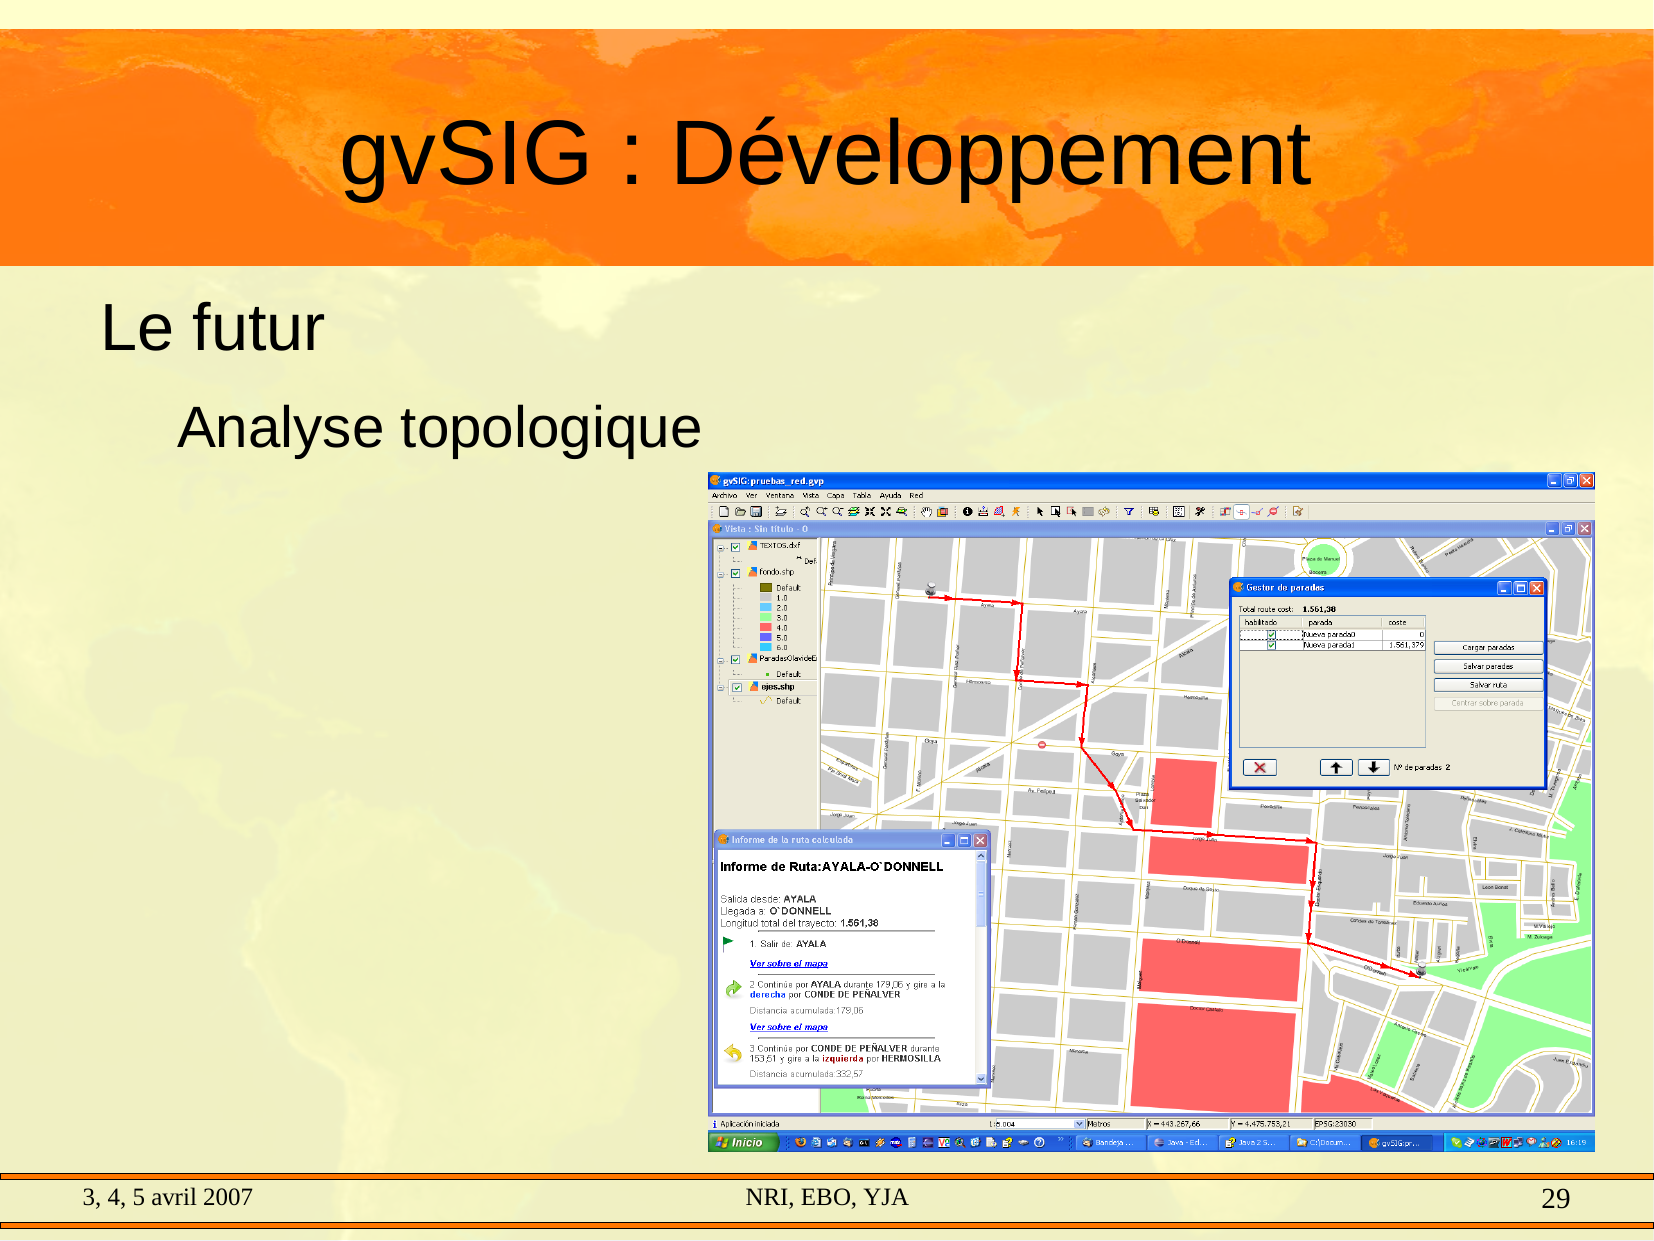

# gvSIG : Développement
Le futur
Analyse topologique
3, 4, 5 avril 2007
NRI, EBO, YJA
29